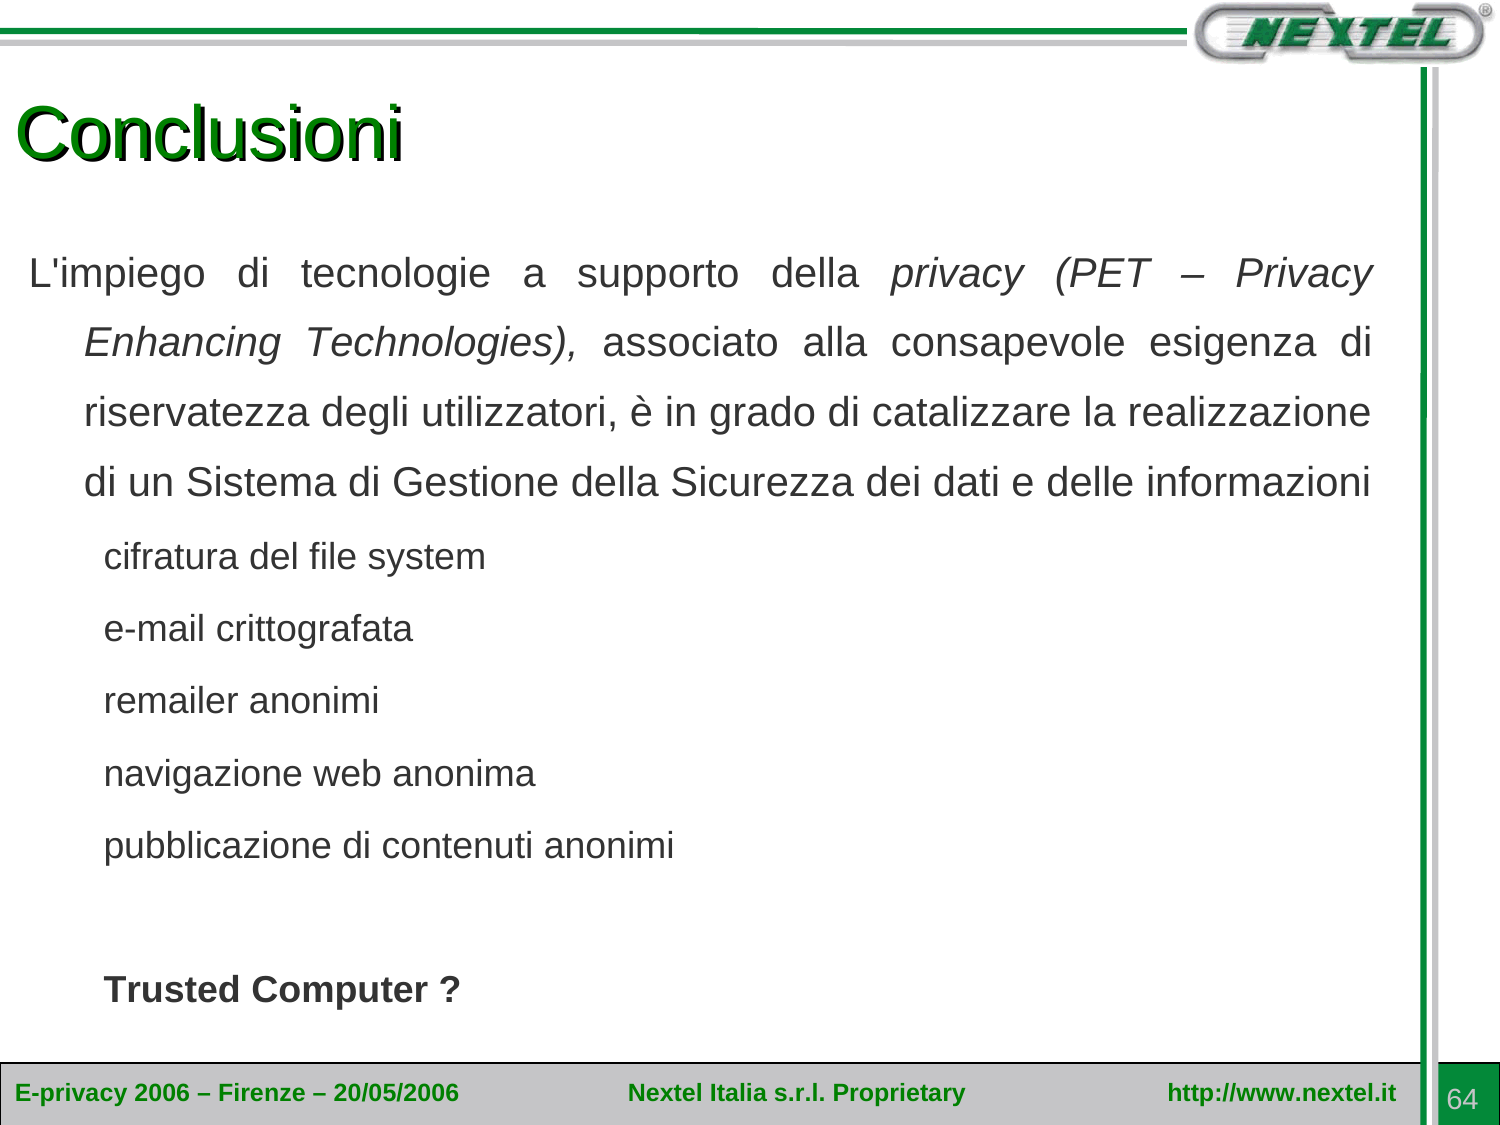

Conclusioni
# L'impiego di tecnologie a supporto della privacy (PET – Privacy Enhancing Technologies), associato alla consapevole esigenza di riservatezza degli utilizzatori, è in grado di catalizzare la realizzazione di un Sistema di Gestione della Sicurezza dei dati e delle informazioni
cifratura del file system
e-mail crittografata
remailer anonimi
navigazione web anonima
pubblicazione di contenuti anonimi
Trusted Computer ?
64